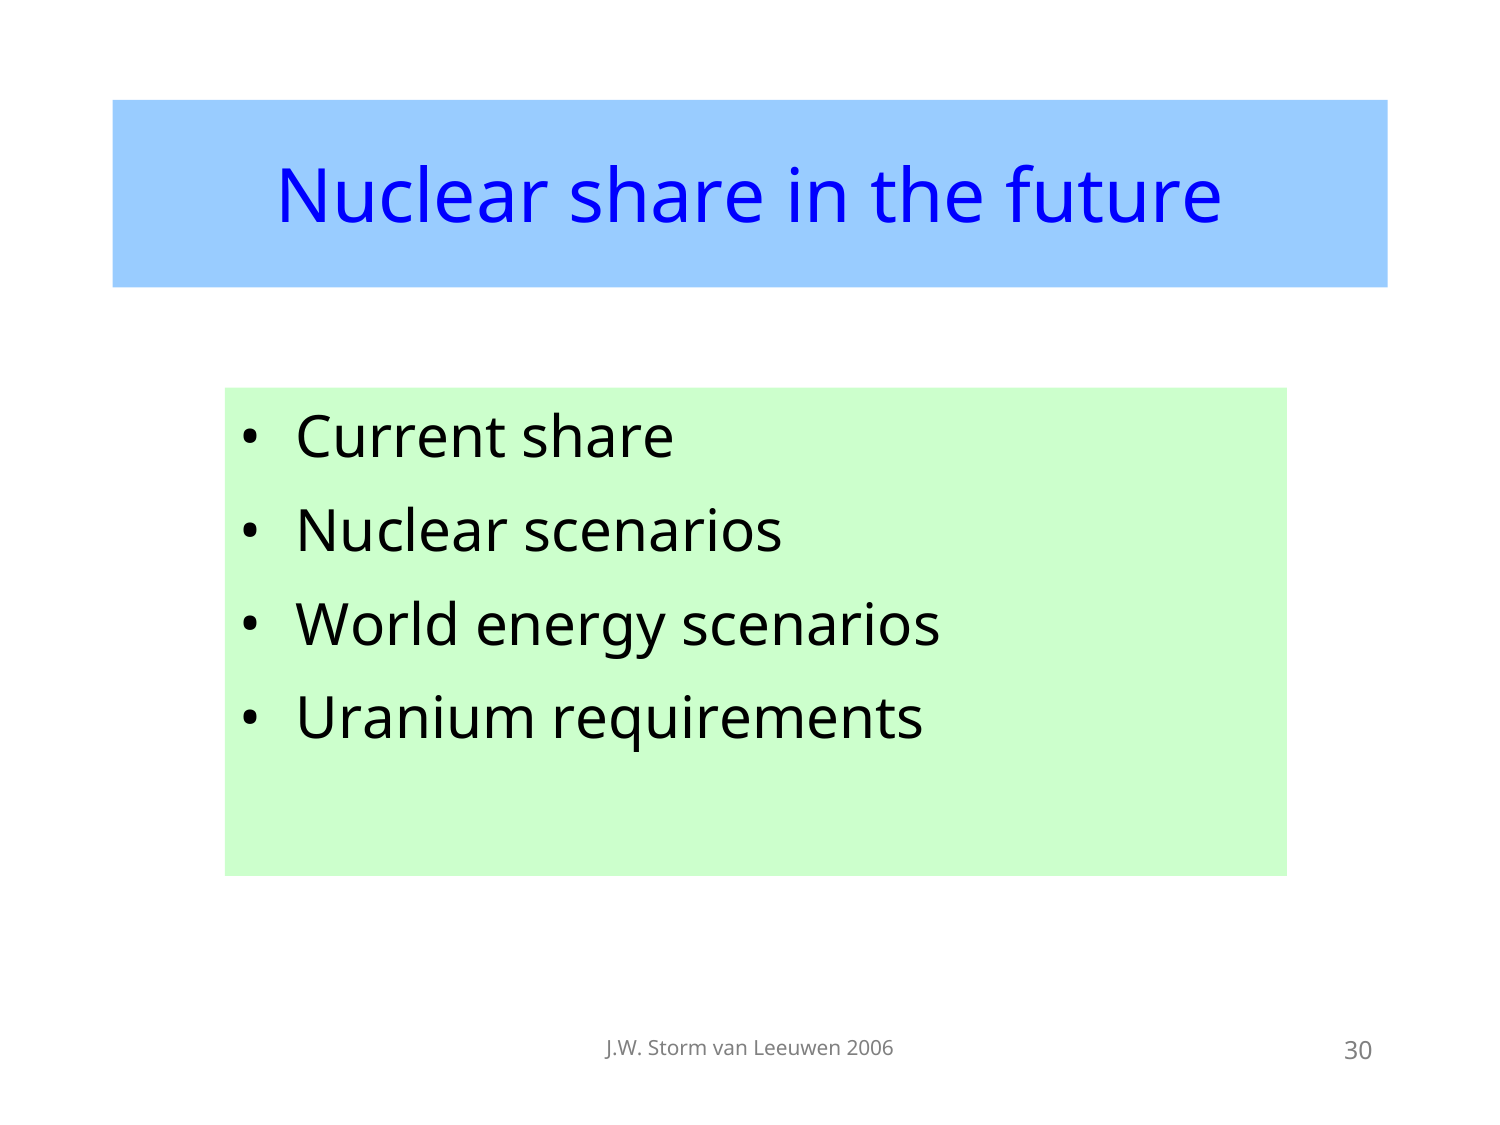

# Nuclear share in the future
Current share
Nuclear scenarios
World energy scenarios
Uranium requirements
J.W. Storm van Leeuwen 2006
30